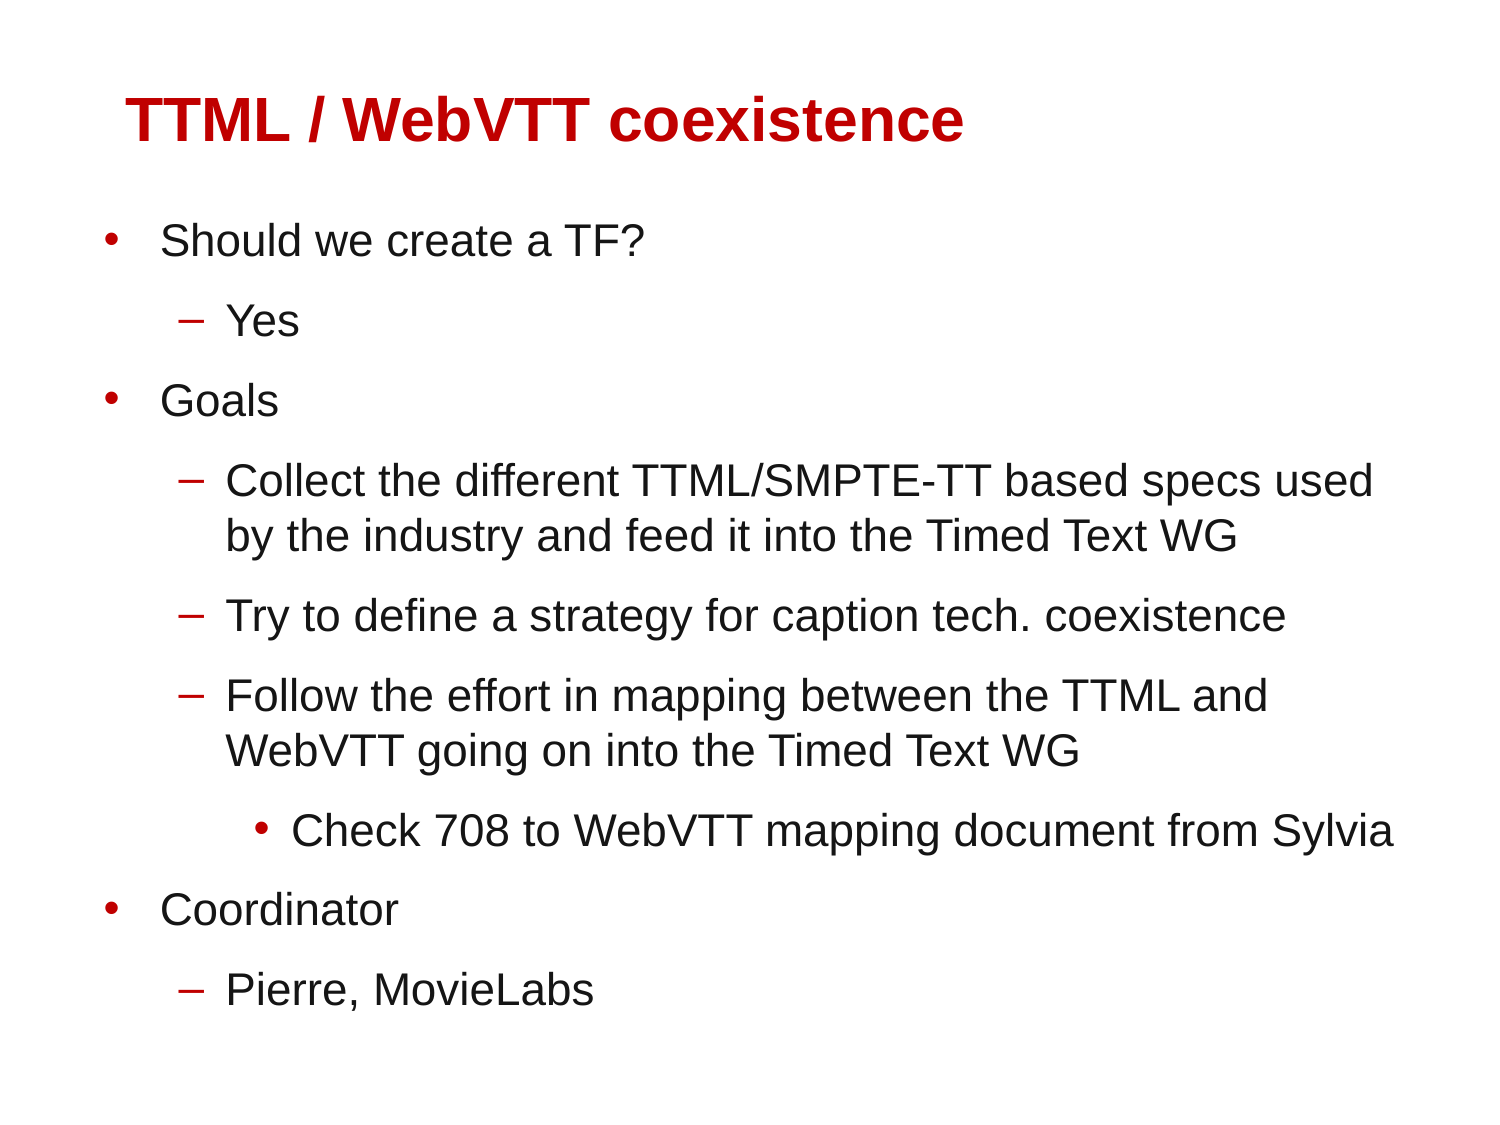

# TTML / WebVTT coexistence
Should we create a TF?
Yes
Goals
Collect the different TTML/SMPTE-TT based specs used by the industry and feed it into the Timed Text WG
Try to define a strategy for caption tech. coexistence
Follow the effort in mapping between the TTML and WebVTT going on into the Timed Text WG
Check 708 to WebVTT mapping document from Sylvia
Coordinator
Pierre, MovieLabs